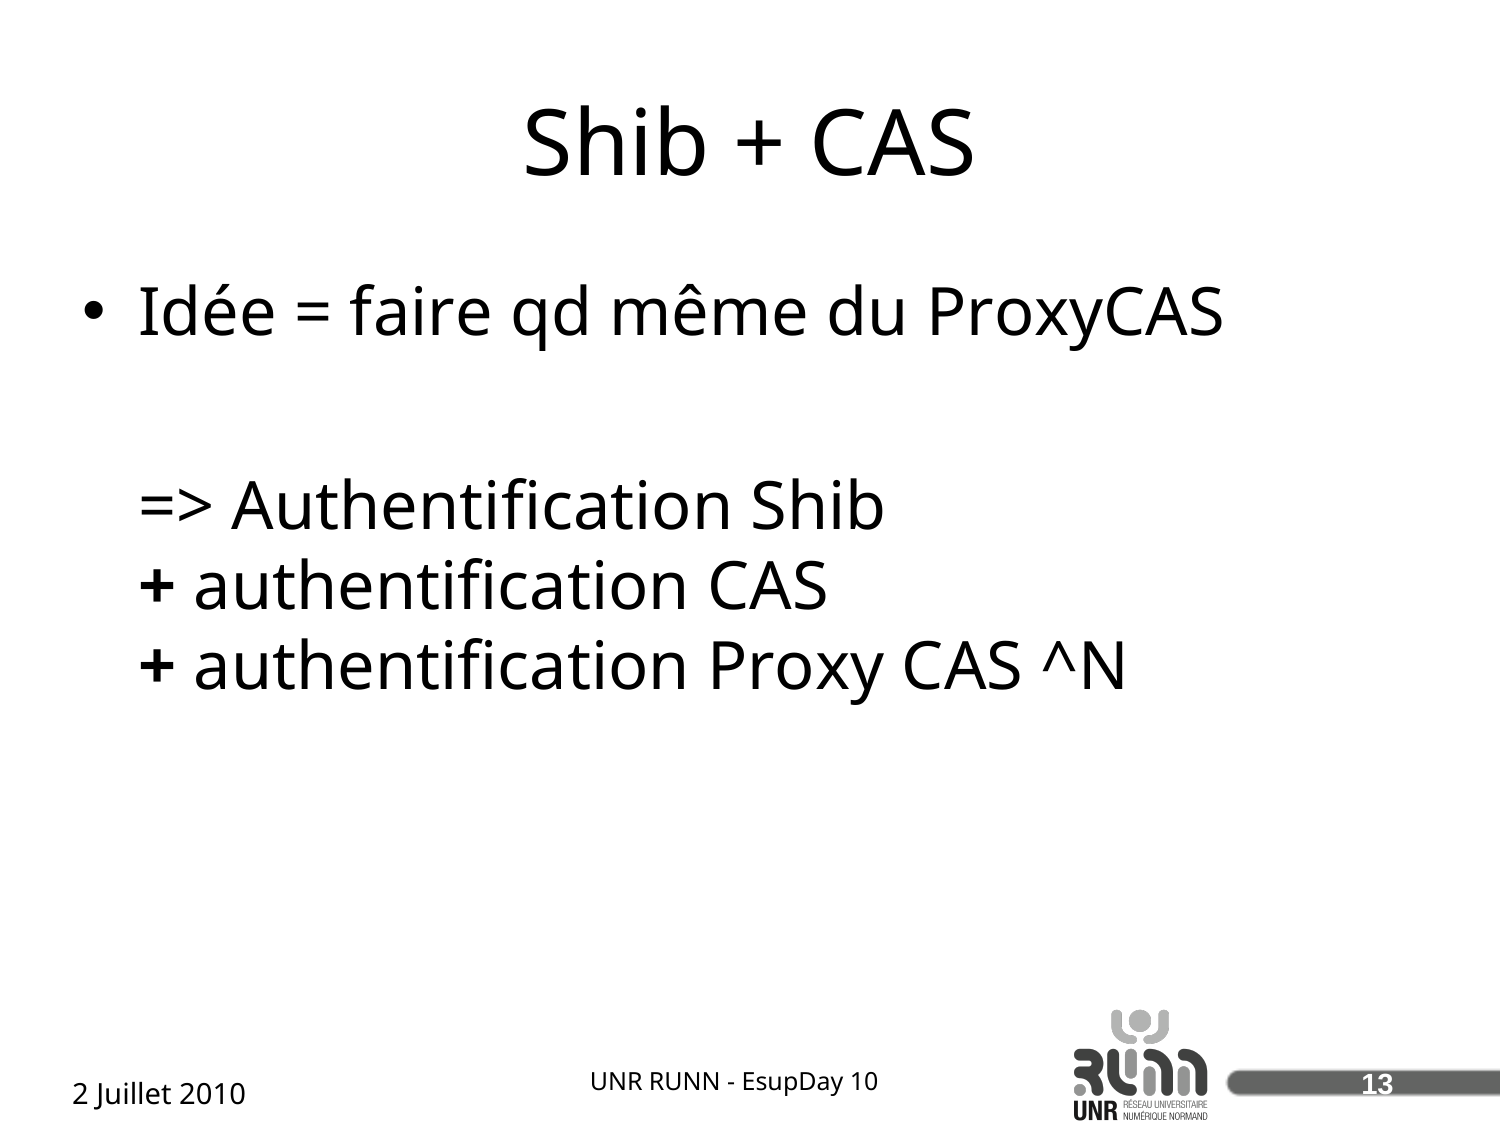

# Shib + CAS
Idée = faire qd même du ProxyCAS
=> Authentification Shib
+ authentification CAS
+ authentification Proxy CAS ^N
UNR RUNN - EsupDay 10
2 Juillet 2010